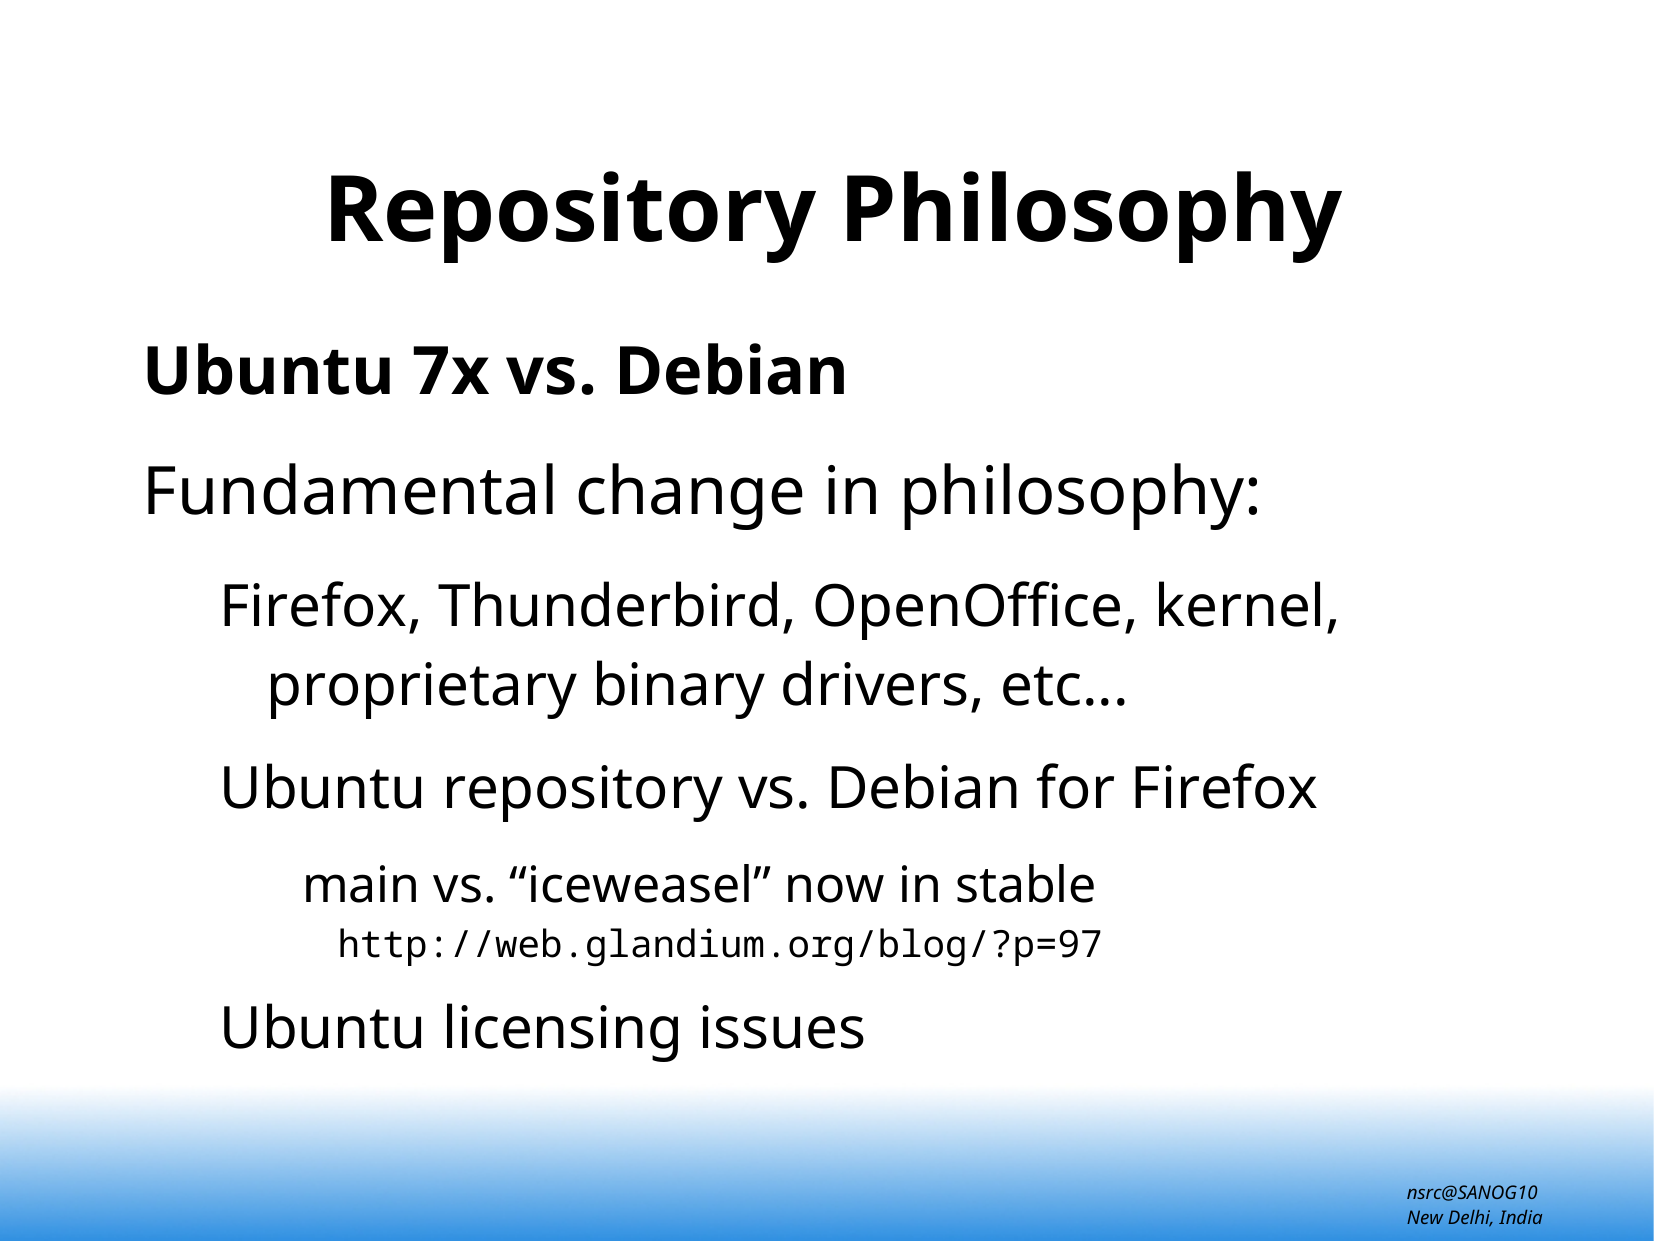

# Repository Philosophy
Ubuntu 7x vs. Debian
Fundamental change in philosophy:
Firefox, Thunderbird, OpenOffice, kernel, proprietary binary drivers, etc...
Ubuntu repository vs. Debian for Firefox
main vs. “iceweasel” now in stable
http://web.glandium.org/blog/?p=97
Ubuntu licensing issues